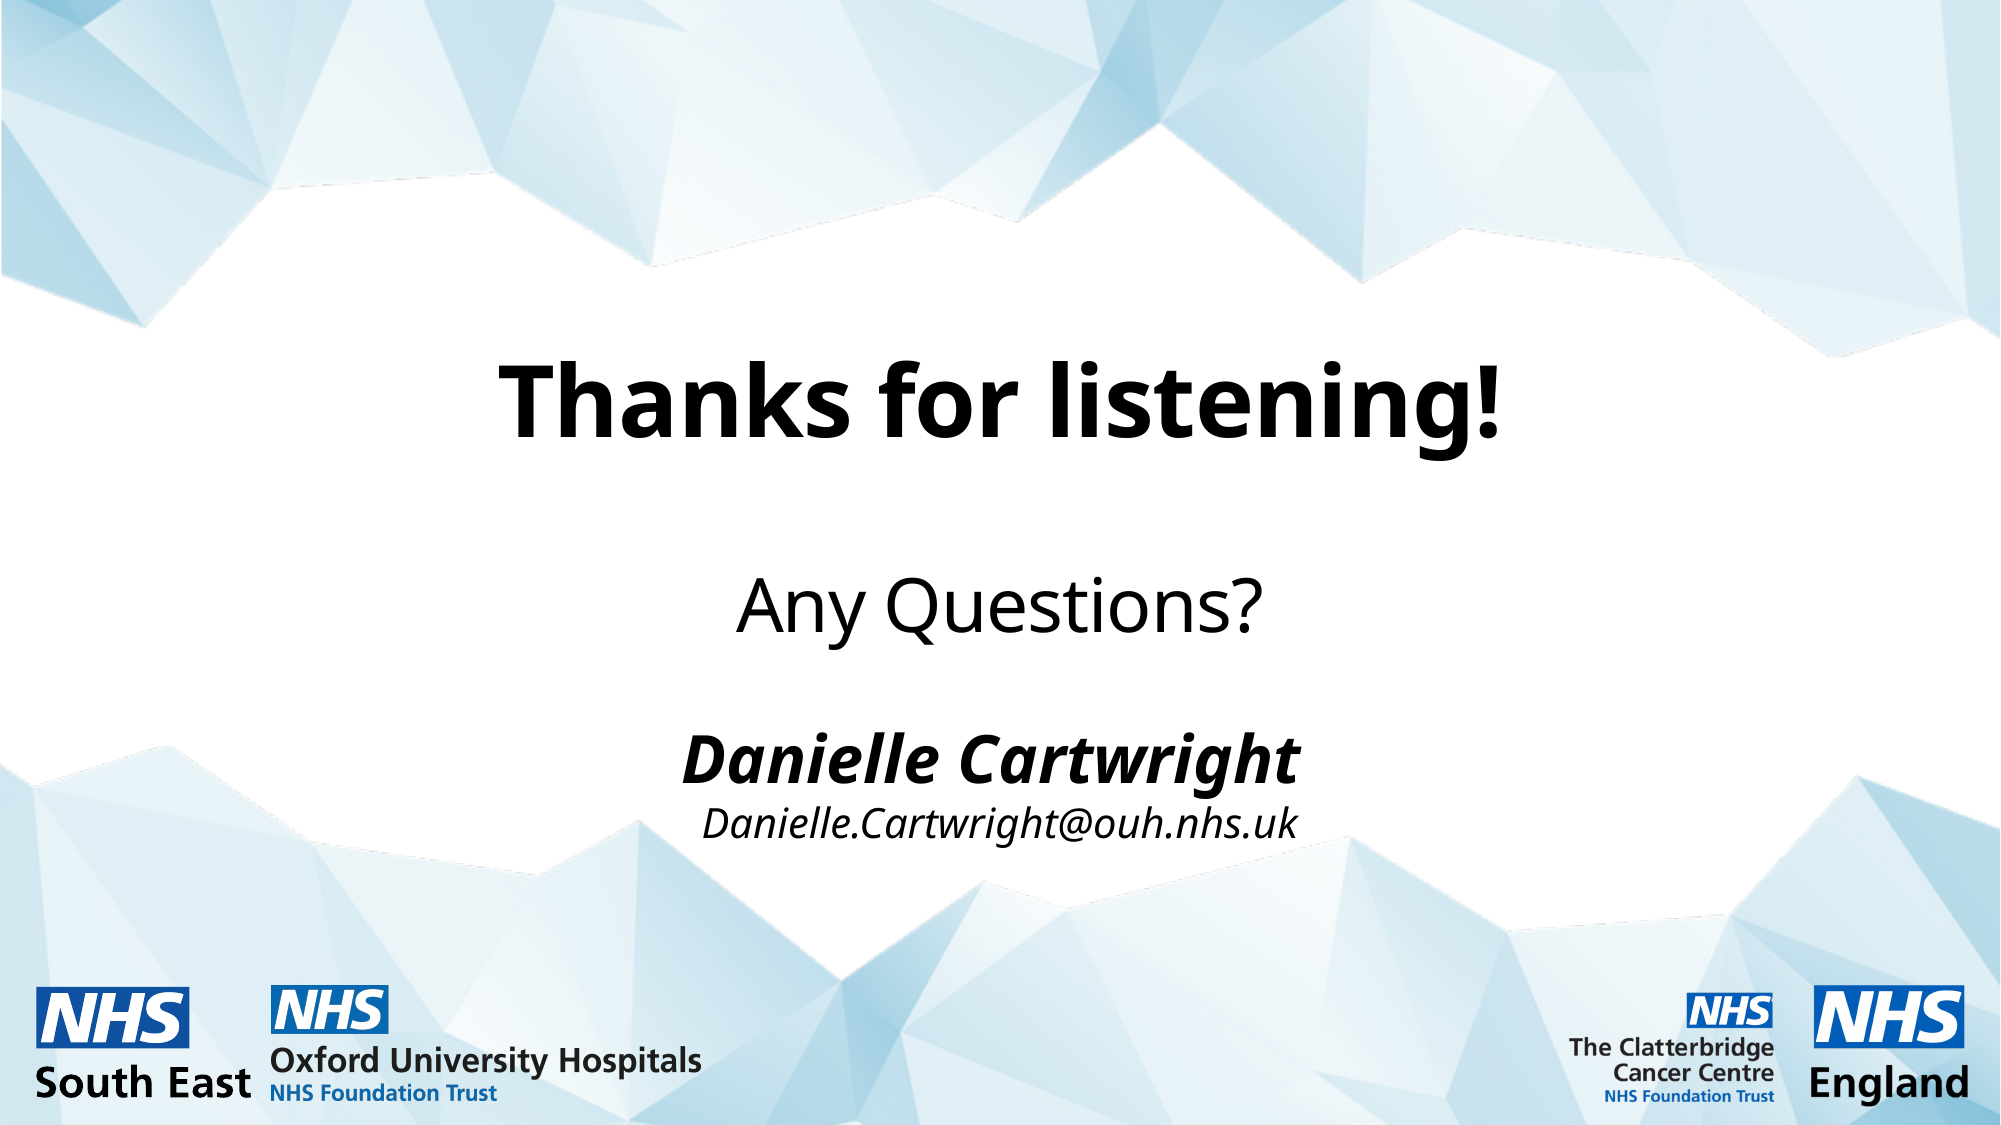

Thanks for listening!
Any Questions?
Danielle Cartwright
Danielle.Cartwright@ouh.nhs.uk